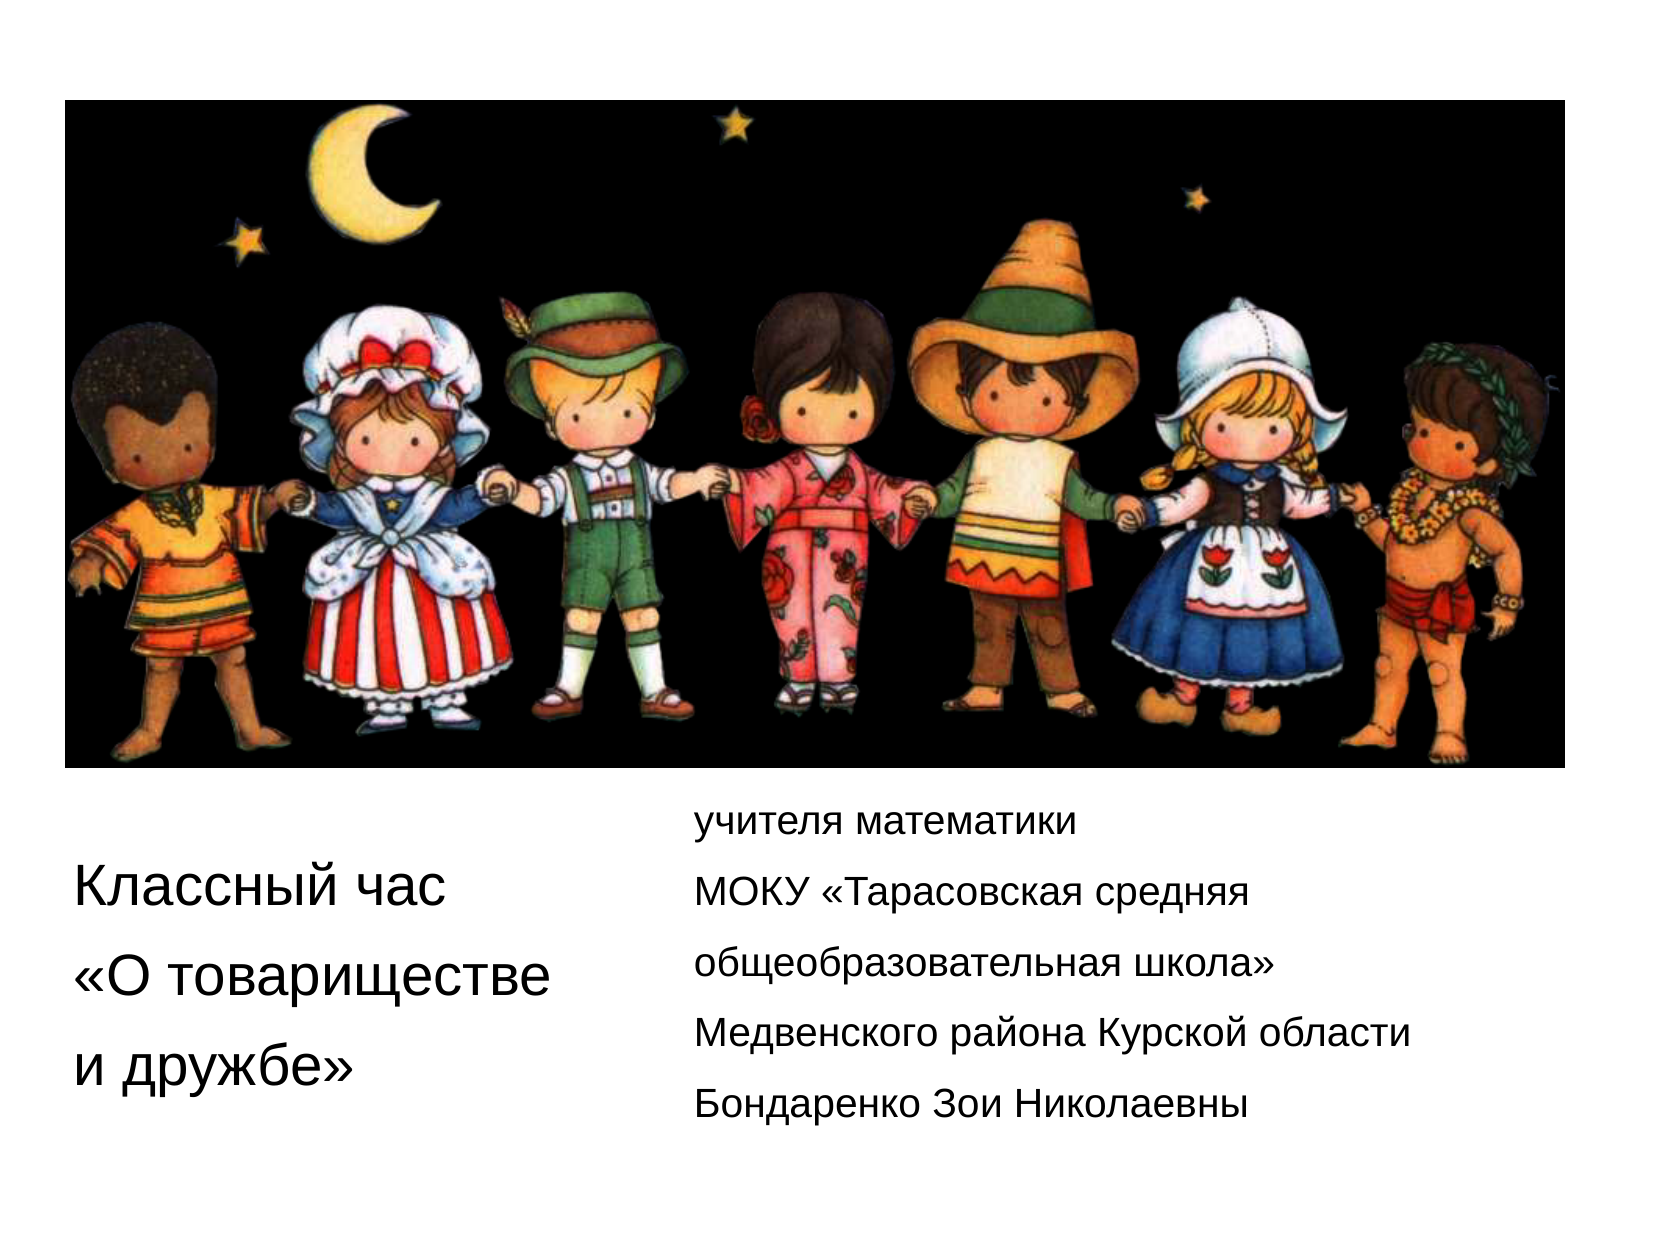

учителя математики
МОКУ «Тарасовская средняя
общеобразовательная школа»
Медвенского района Курской области
Бондаренко Зои Николаевны
Классный час
«О товариществе
и дружбе»